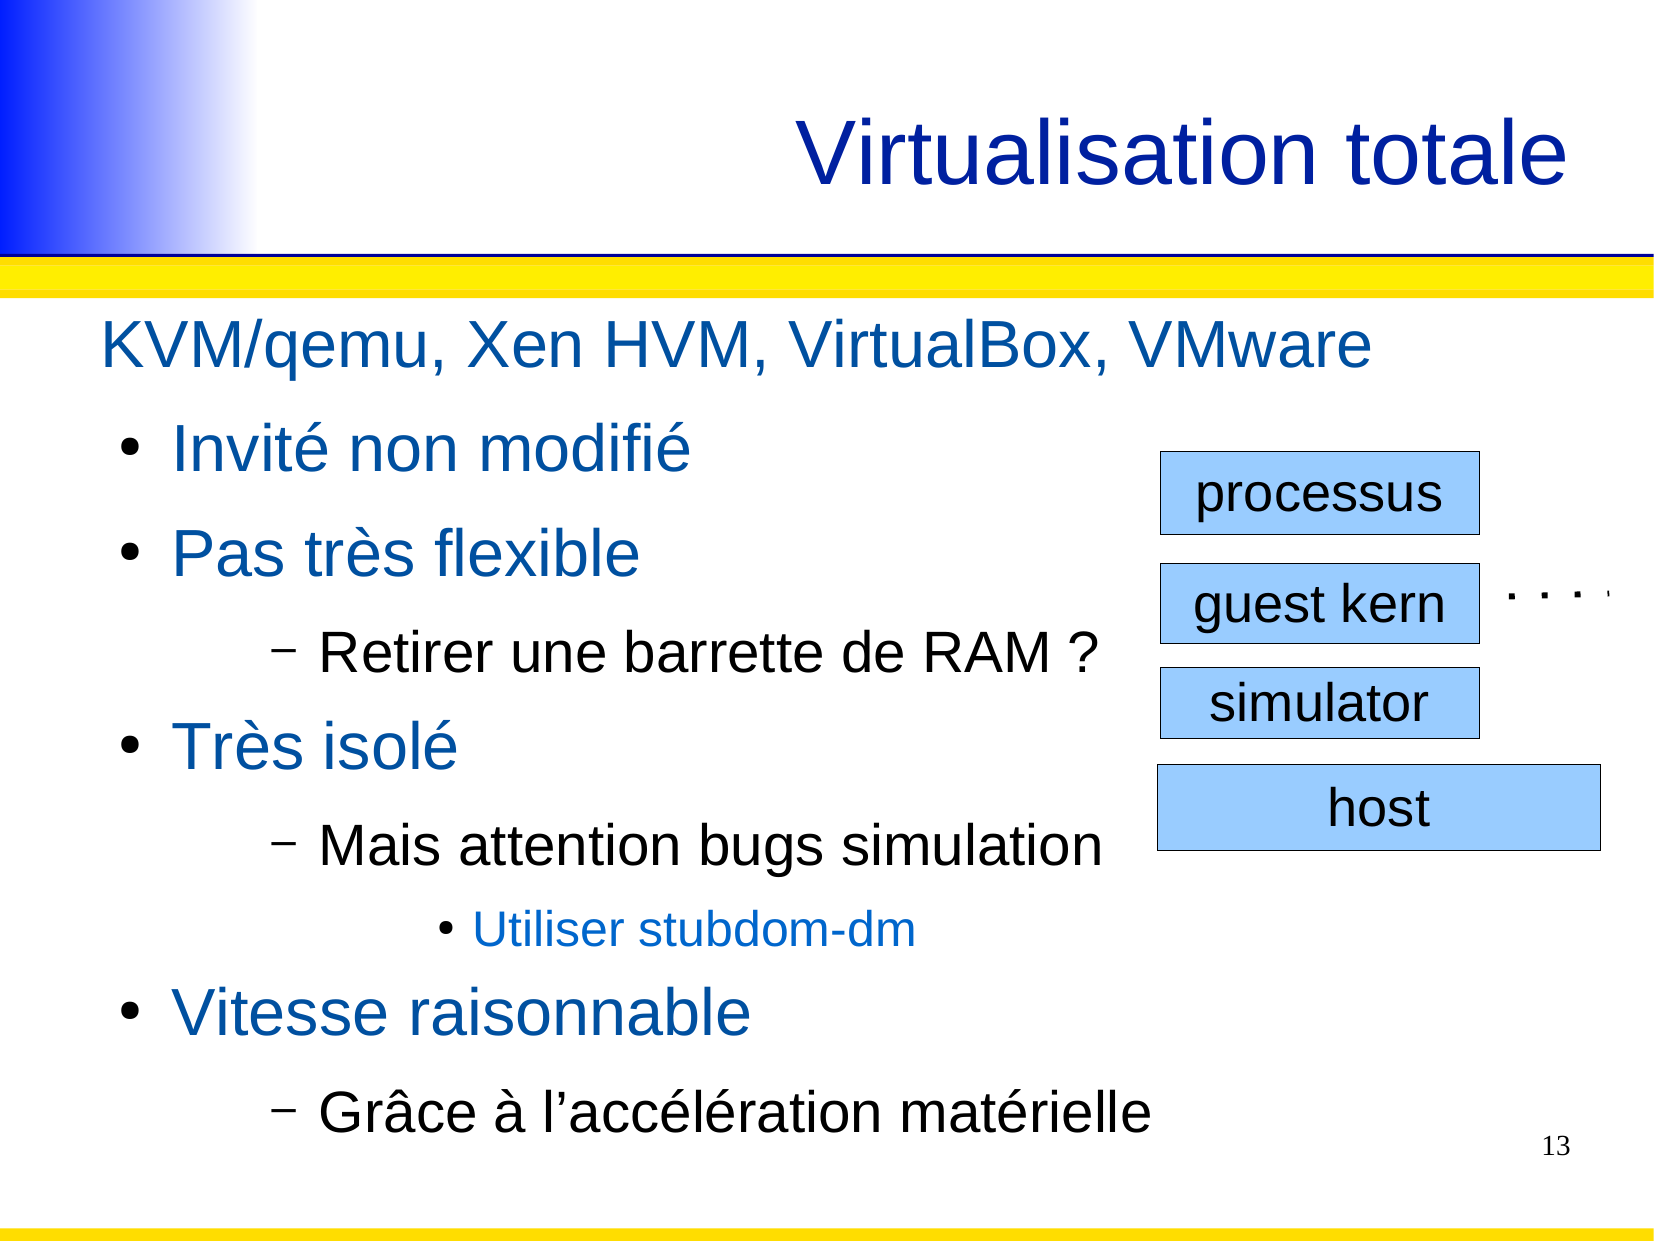

# Virtualisation totale
KVM/qemu, Xen HVM, VirtualBox, VMware
Invité non modifié
Pas très flexible
Retirer une barrette de RAM ?
Très isolé
Mais attention bugs simulation
Utiliser stubdom-dm
Vitesse raisonnable
Grâce à l’accélération matérielle
processus
guest kern
simulator
host
13